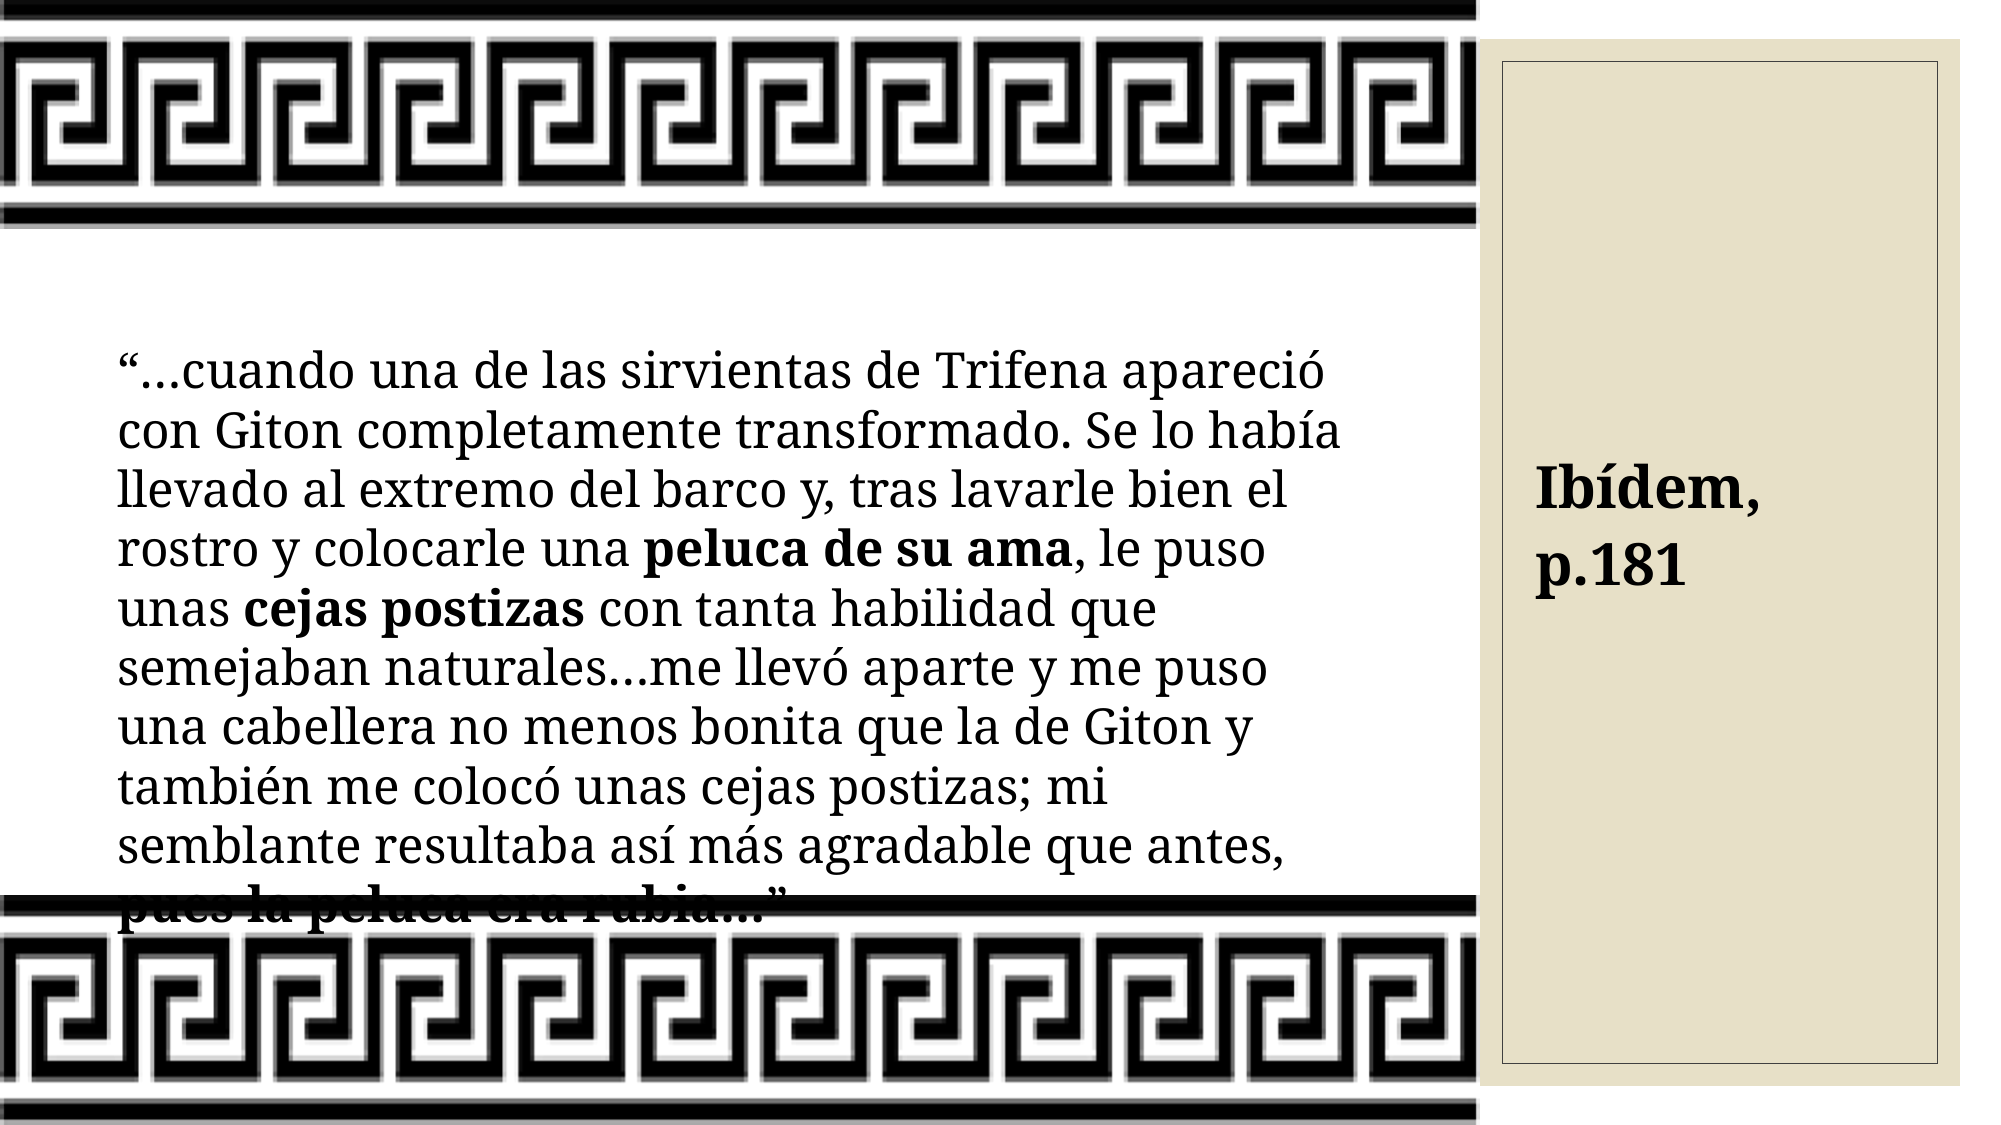

# “…cuando una de las sirvientas de Trifena apareció con Giton completamente transformado. Se lo había llevado al extremo del barco y, tras lavarle bien el rostro y colocarle una peluca de su ama, le puso unas cejas postizas con tanta habilidad que semejaban naturales…me llevó aparte y me puso una cabellera no menos bonita que la de Giton y también me colocó unas cejas postizas; mi semblante resultaba así más agradable que antes, pues la peluca era rubia…”
Ibídem, p.181